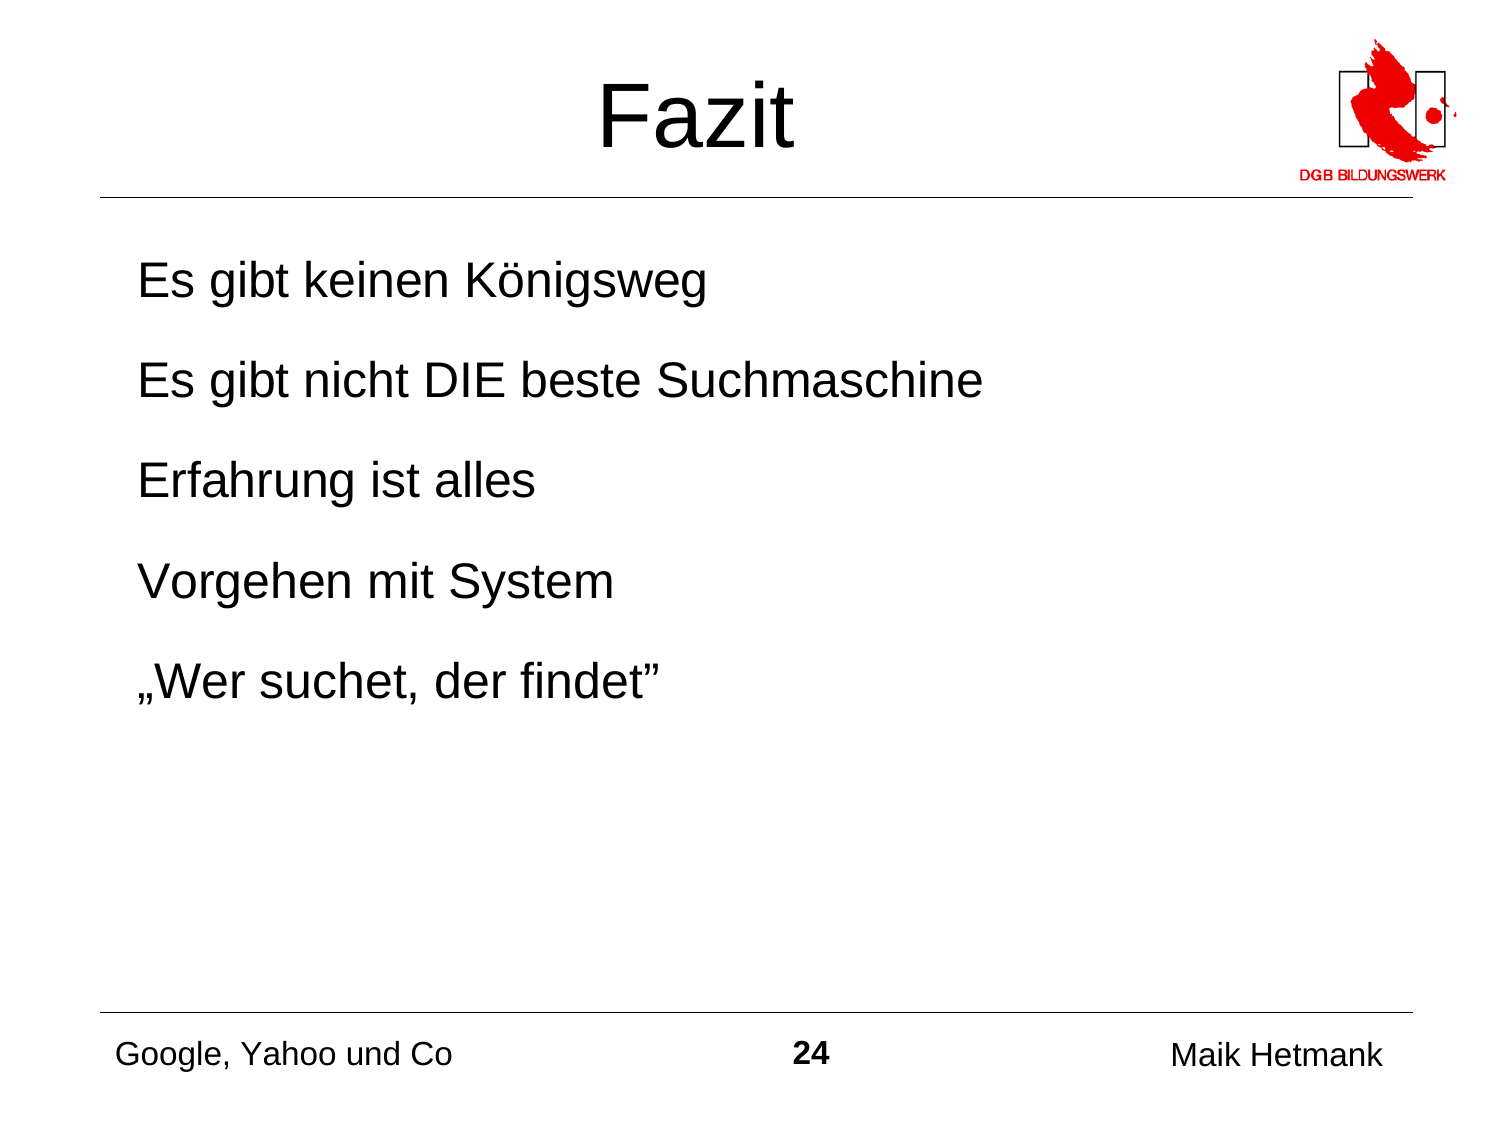

# Fazit
Es gibt keinen Königsweg
Es gibt nicht DIE beste Suchmaschine
Erfahrung ist alles
Vorgehen mit System
„Wer suchet, der findet”